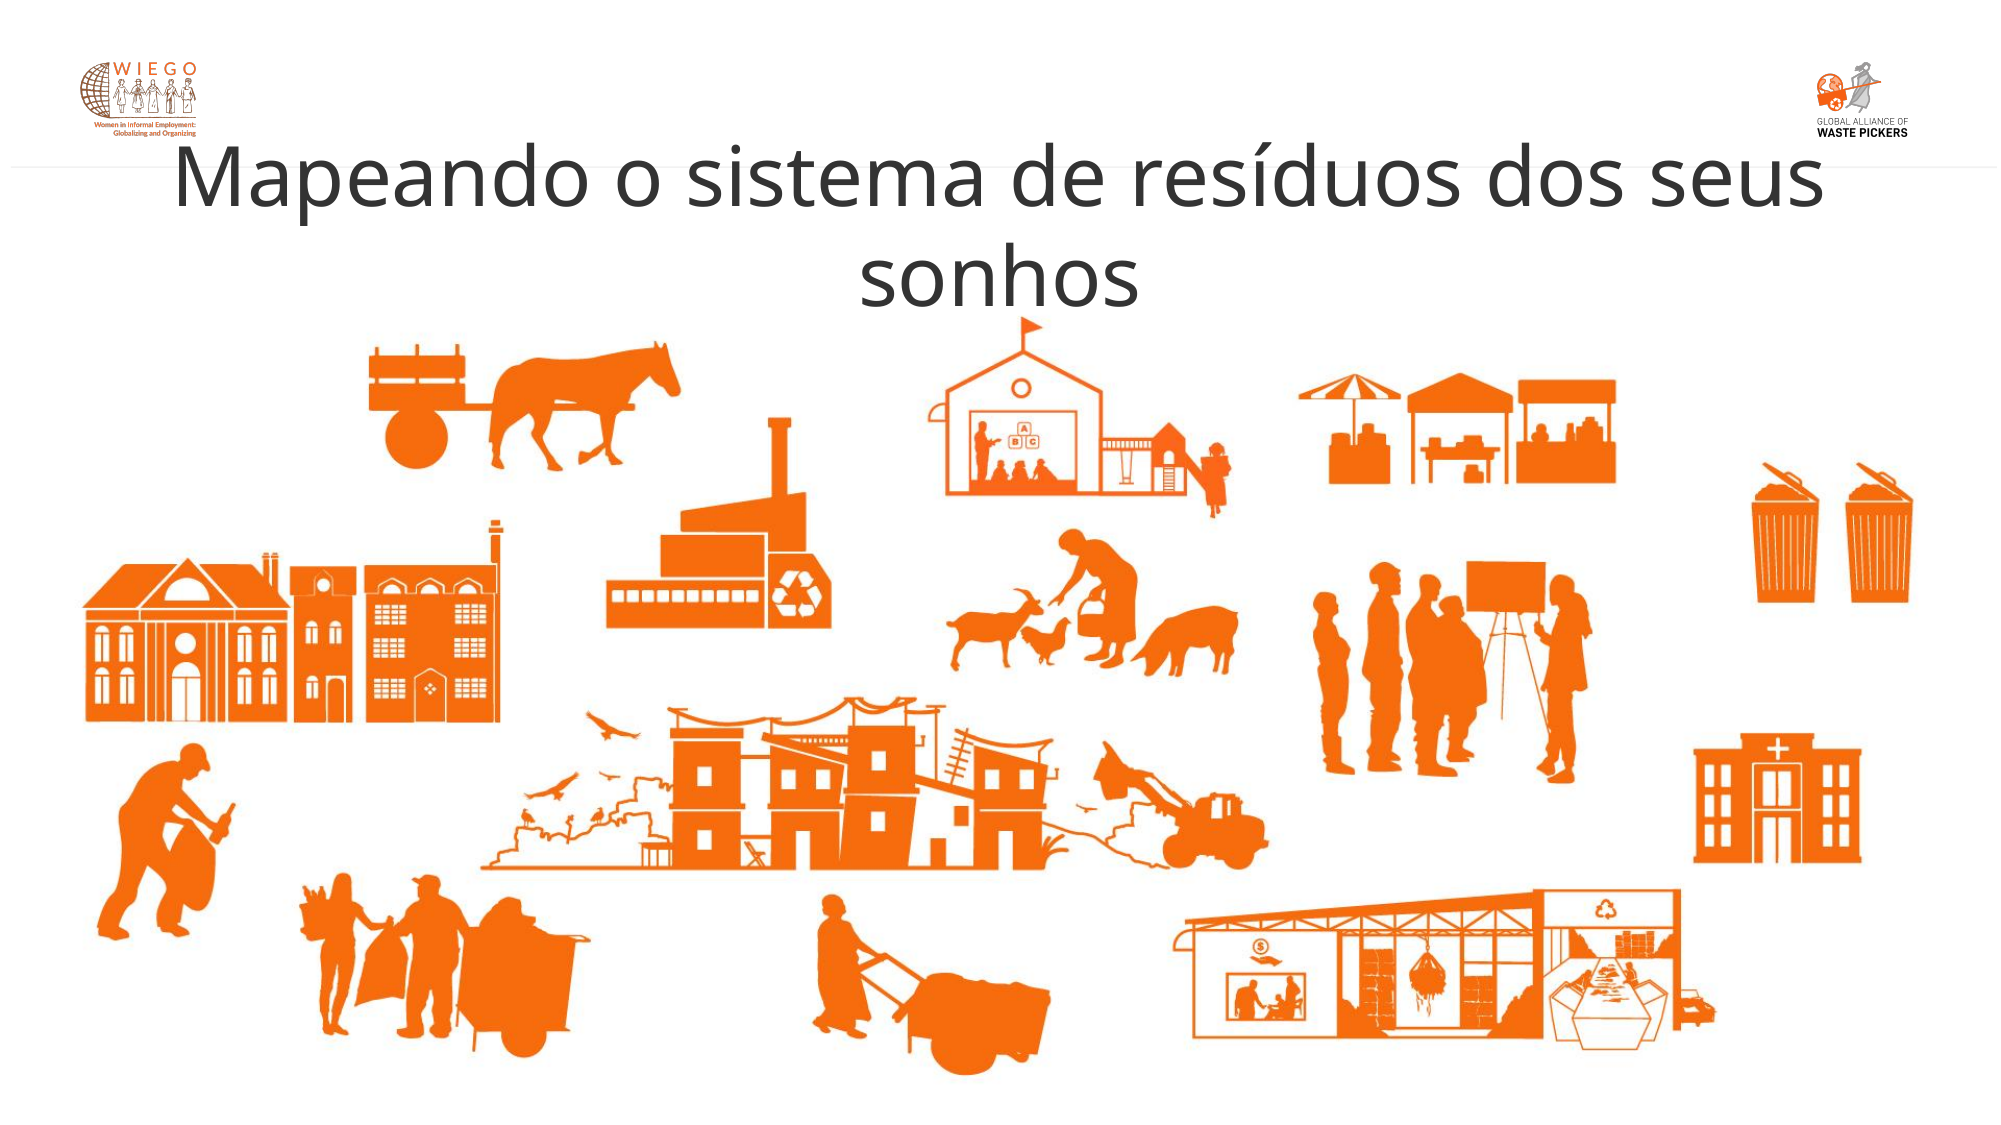

Mapeando o sistema de resíduos dos seus sonhos